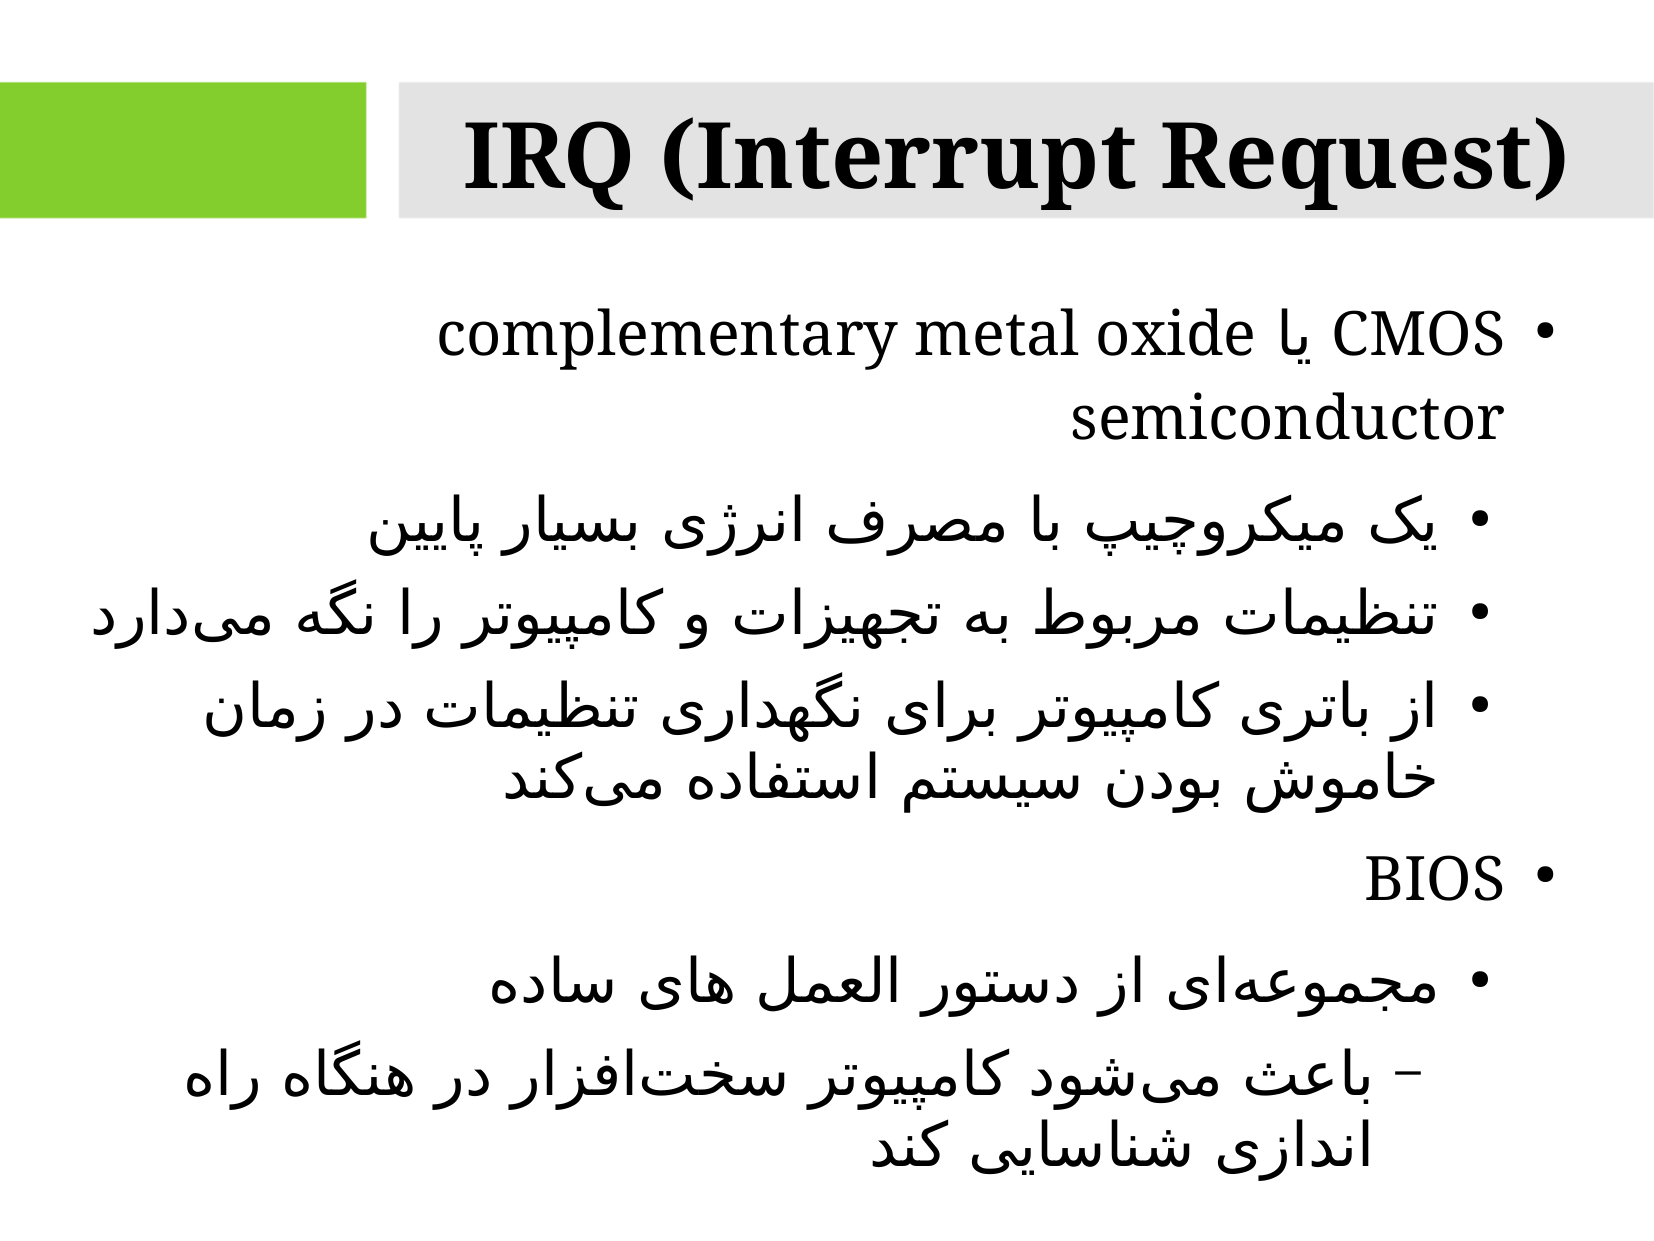

# IRQ (Interrupt Request)
CMOS یا complementary metal oxide semiconductor
یک میکروچیپ با مصرف انرژی بسیار پایین
تنظیمات مربوط به تجهیزات و کامپیوتر را نگه می‌دارد
از باتری کامپیوتر برای نگهداری تنظیمات در زمان خاموش بودن سیستم استفاده می‌کند
BIOS
مجموعه‌ای از دستور العمل های ساده
باعث می‌شود کامپیوتر سخت‌افزار در هنگاه راه اندازی شناسایی کند